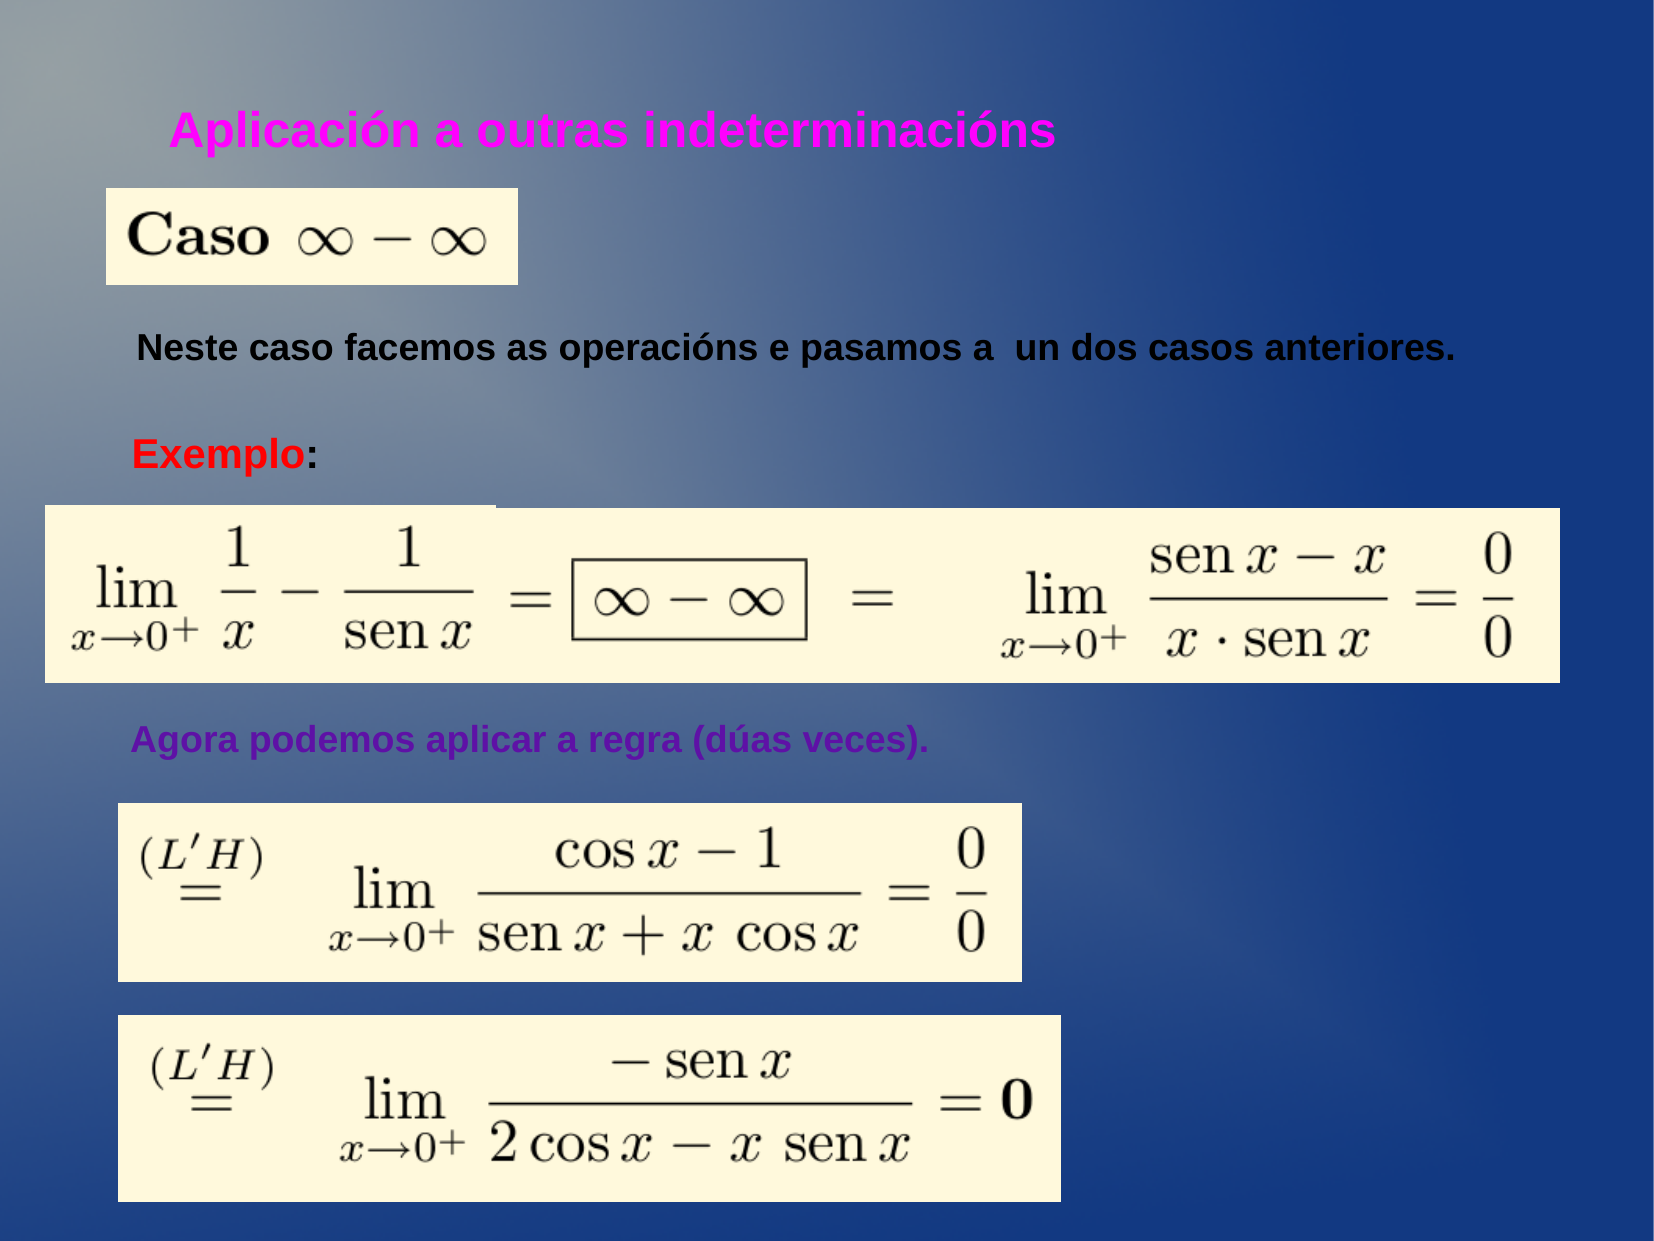

Aplicación a outras indeterminacións
Neste caso facemos as operacións e pasamos a un dos casos anteriores.
Exemplo:
Agora podemos aplicar a regra (dúas veces).